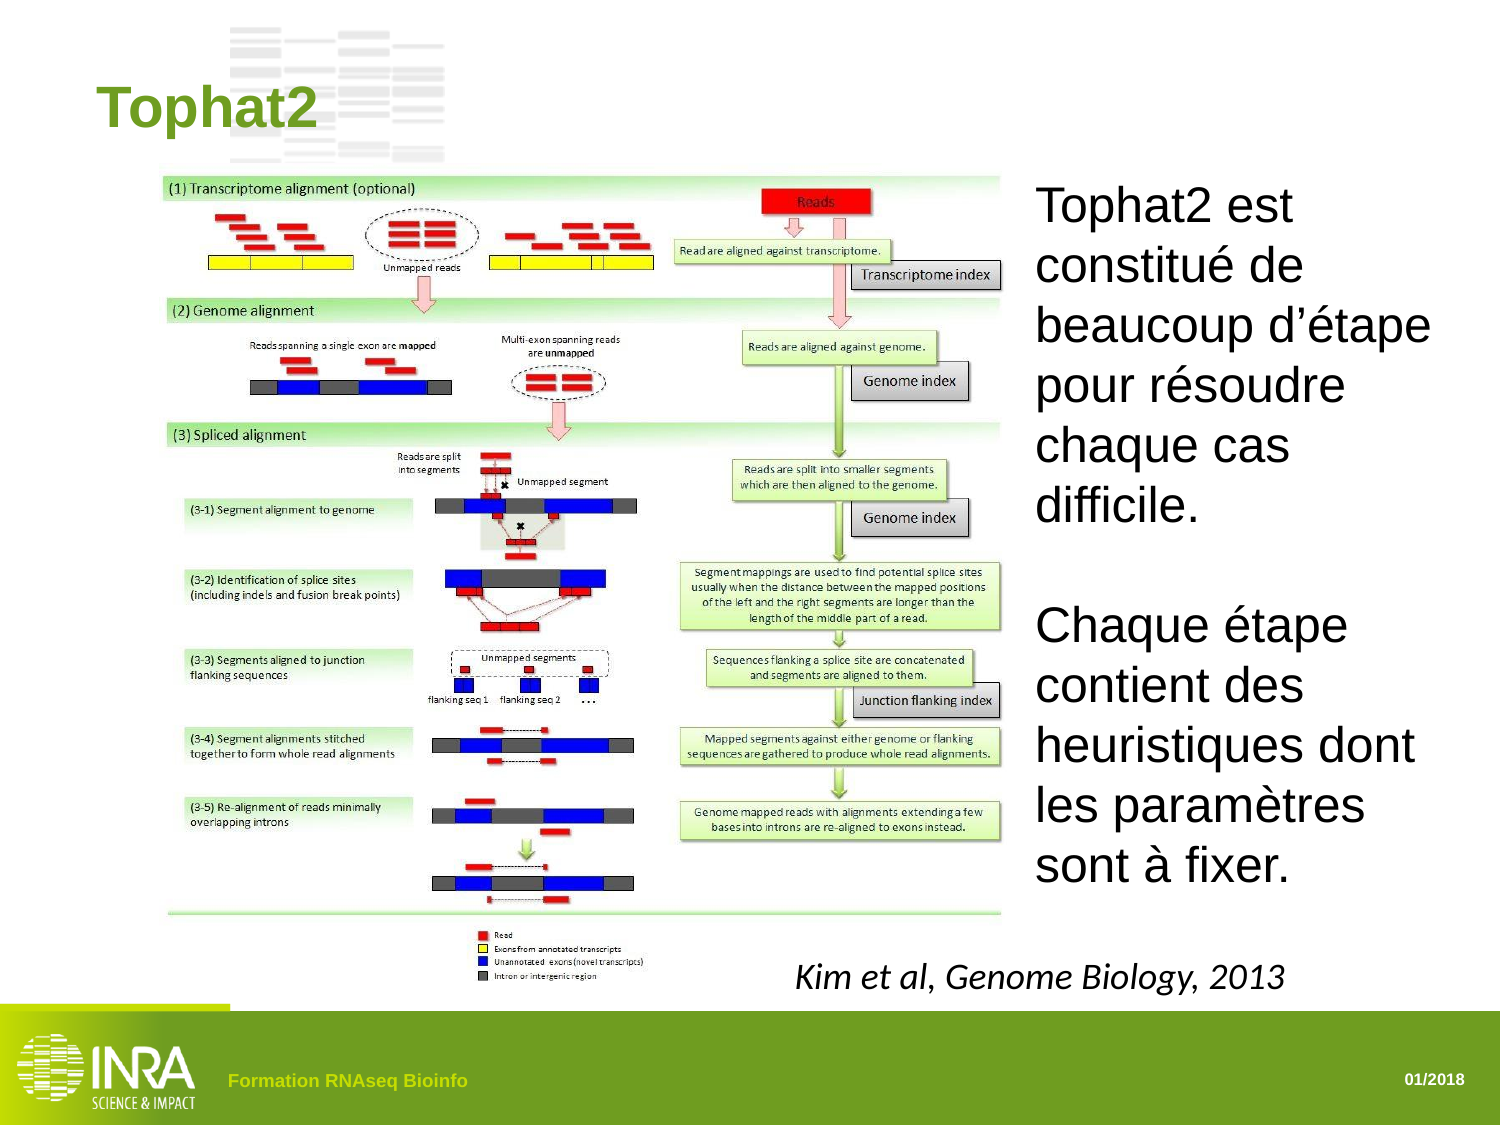

Tophat2
Tophat2 est constitué de beaucoup d’étape pour résoudre chaque cas difficile.
Chaque étape contient des heuristiques dont les paramètres sont à fixer.
Kim et al, Genome Biology, 2013